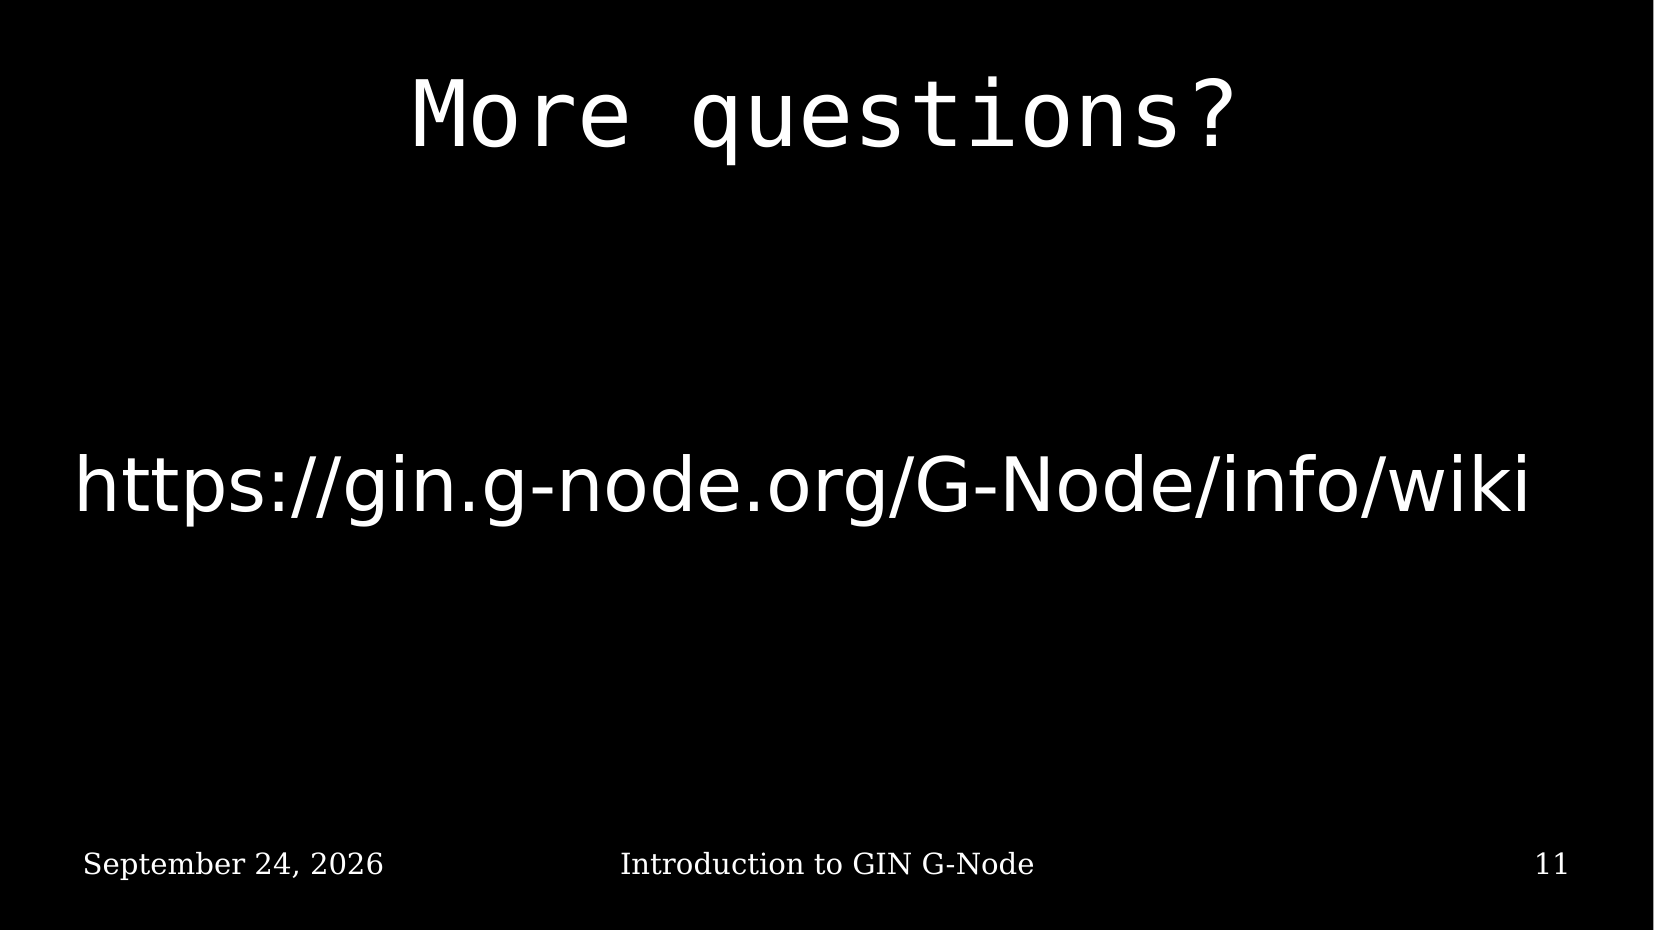

# More questions?
https://gin.g-node.org/G-Node/info/wiki
Introduction to GIN G-Node
11